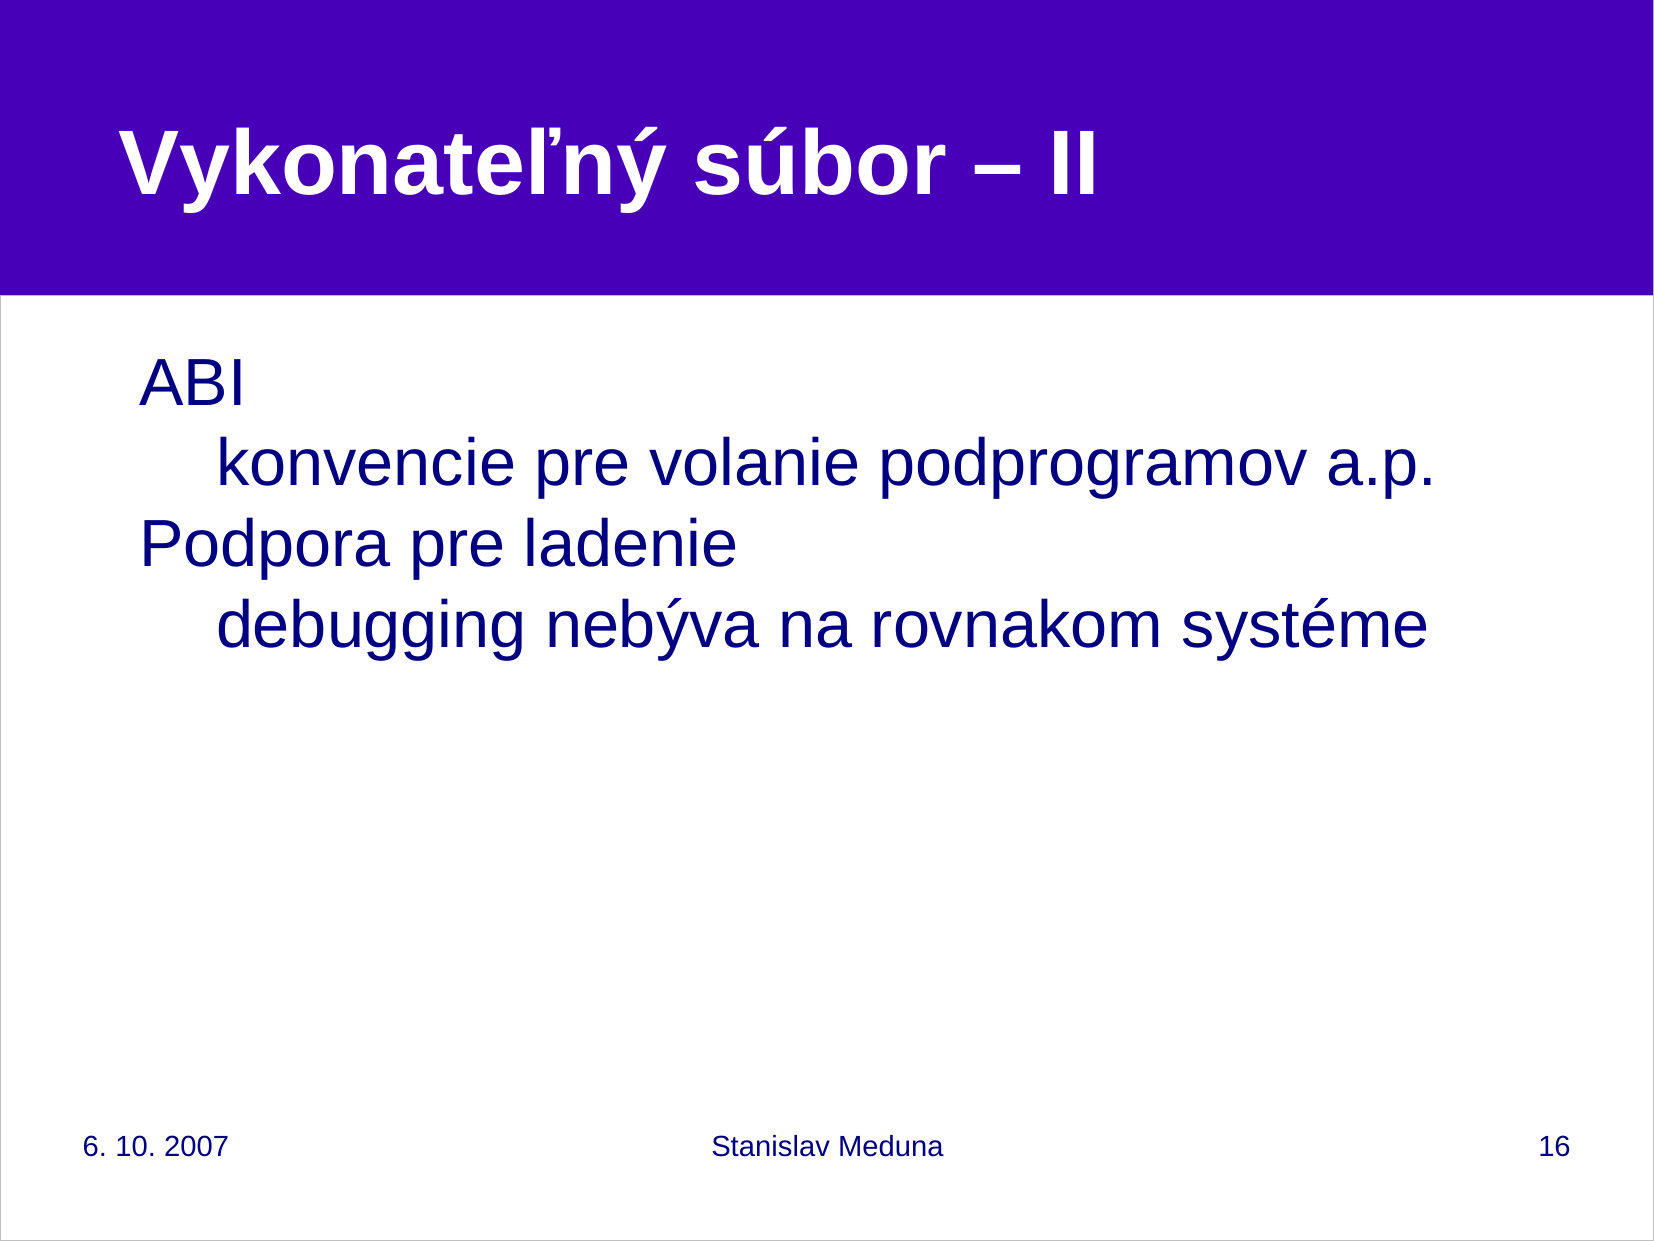

# Vykonateľný súbor – II
ABI
konvencie pre volanie podprogramov a.p.
Podpora pre ladenie
debugging nebýva na rovnakom systéme
6. 10. 2007
Stanislav Meduna
16